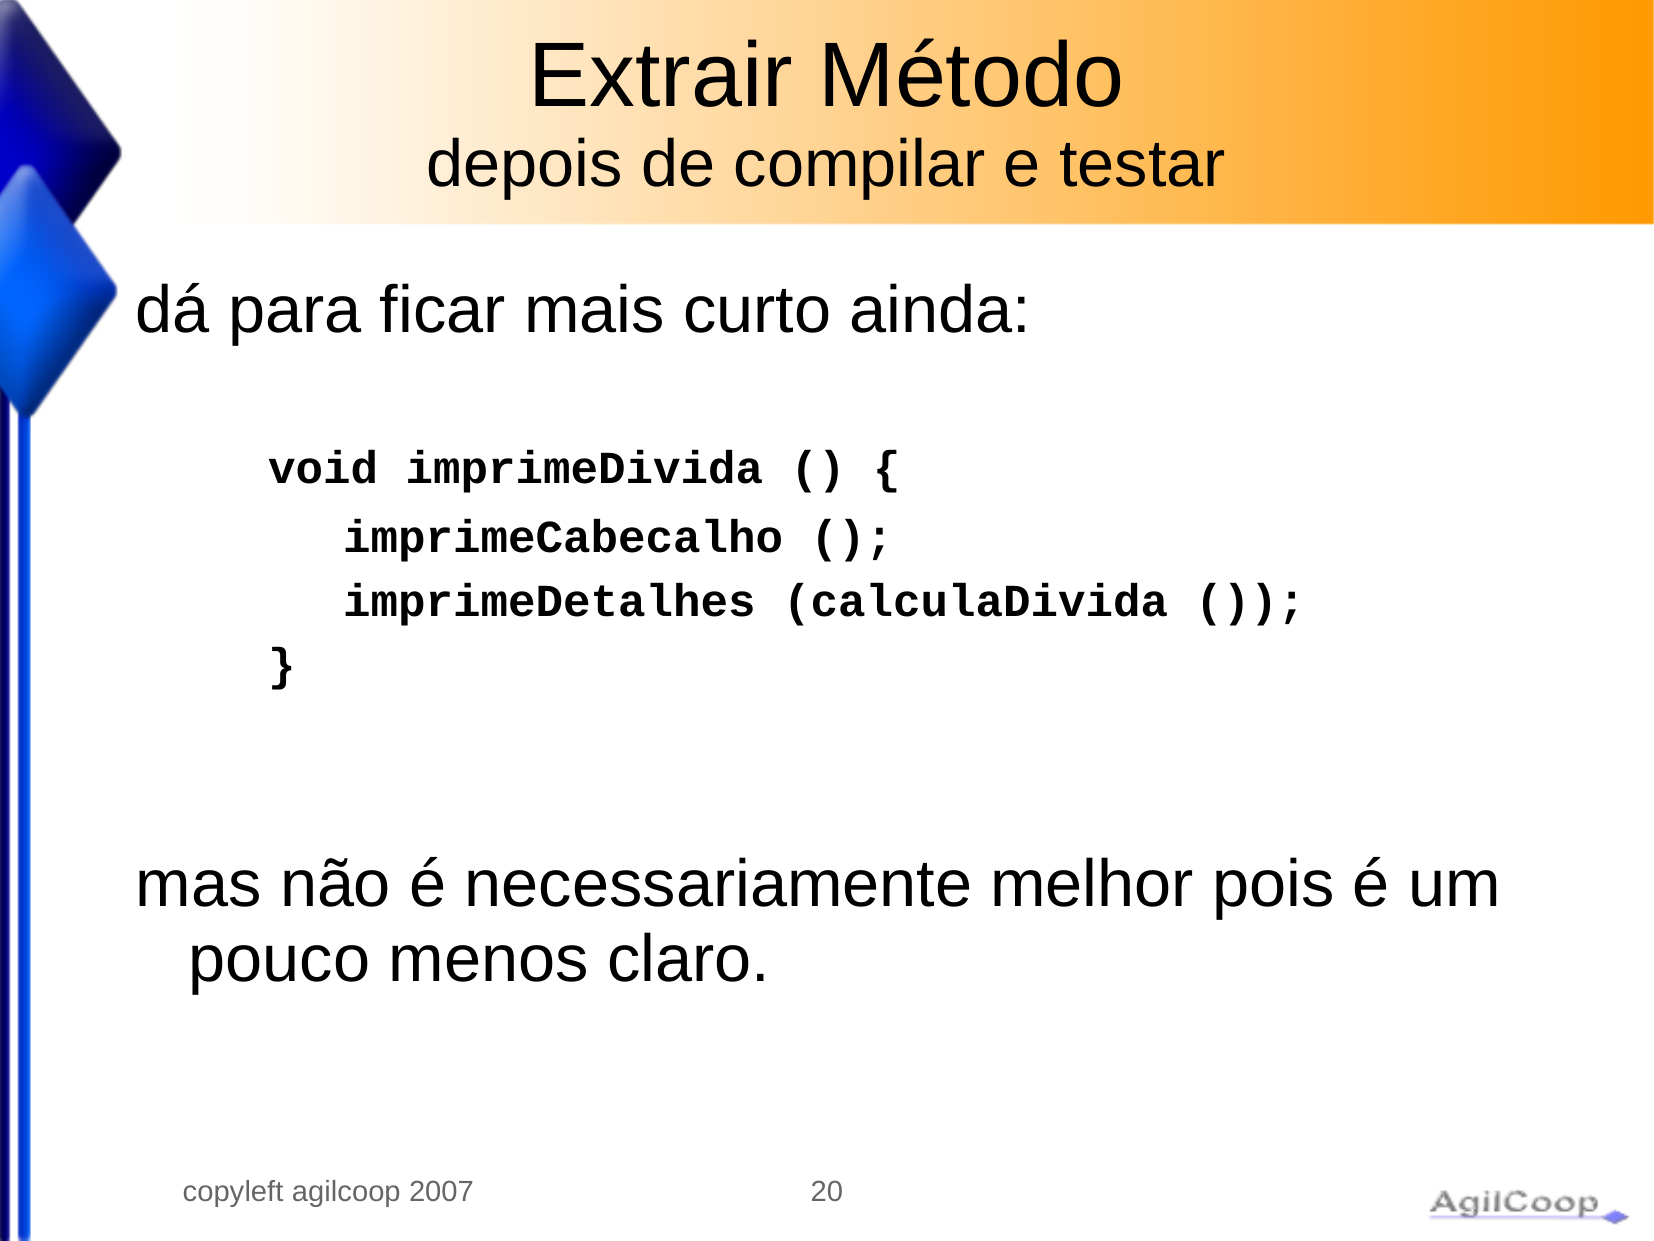

# Extrair Método depois de compilar e testar
dá para ficar mais curto ainda:
void imprimeDivida () {
imprimeCabecalho ();
imprimeDetalhes (calculaDivida ());
}
mas não é necessariamente melhor pois é um pouco menos claro.
copyleft agilcoop 2007
20